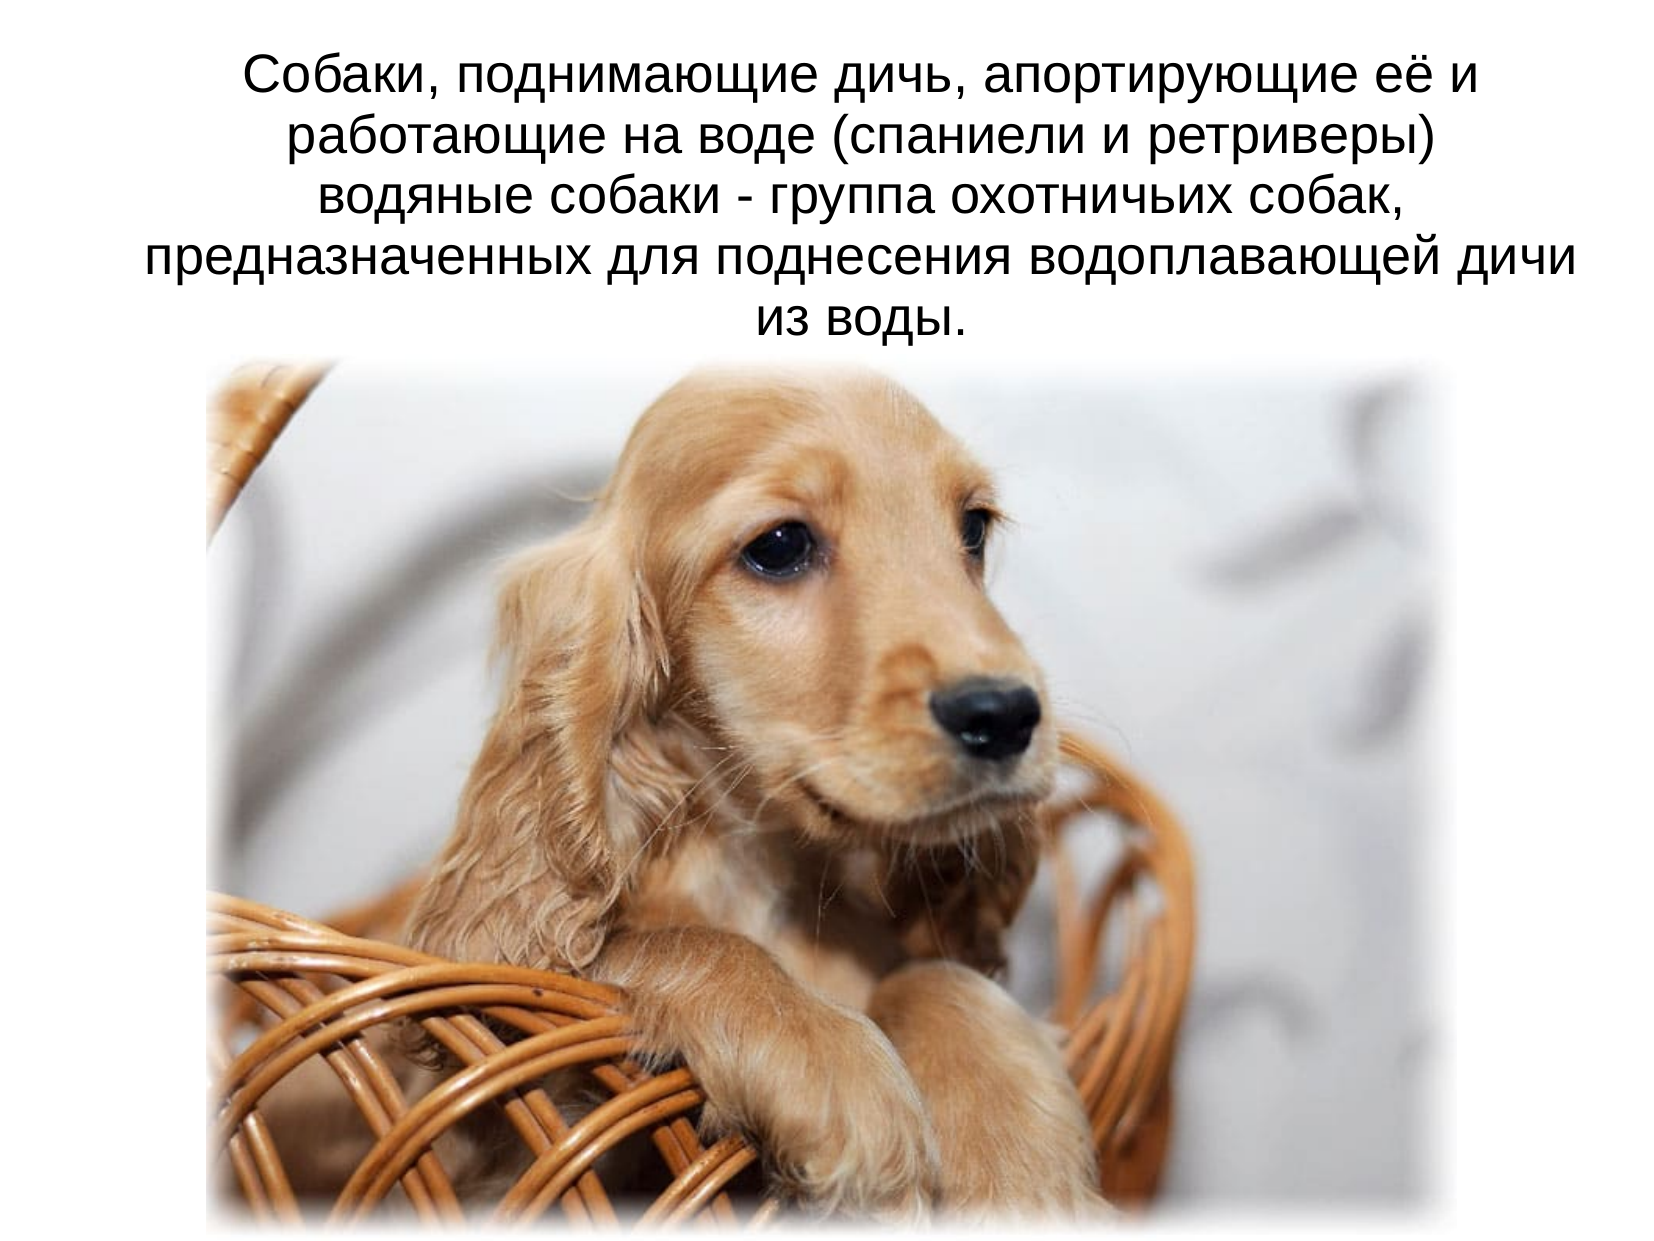

# Собаки, поднимающие дичь, апортирующие её и работающие на воде (спаниели и ретриверы) водяные собаки - группа охотничьих собак, предназначенных для поднесения водоплавающей дичи из воды.